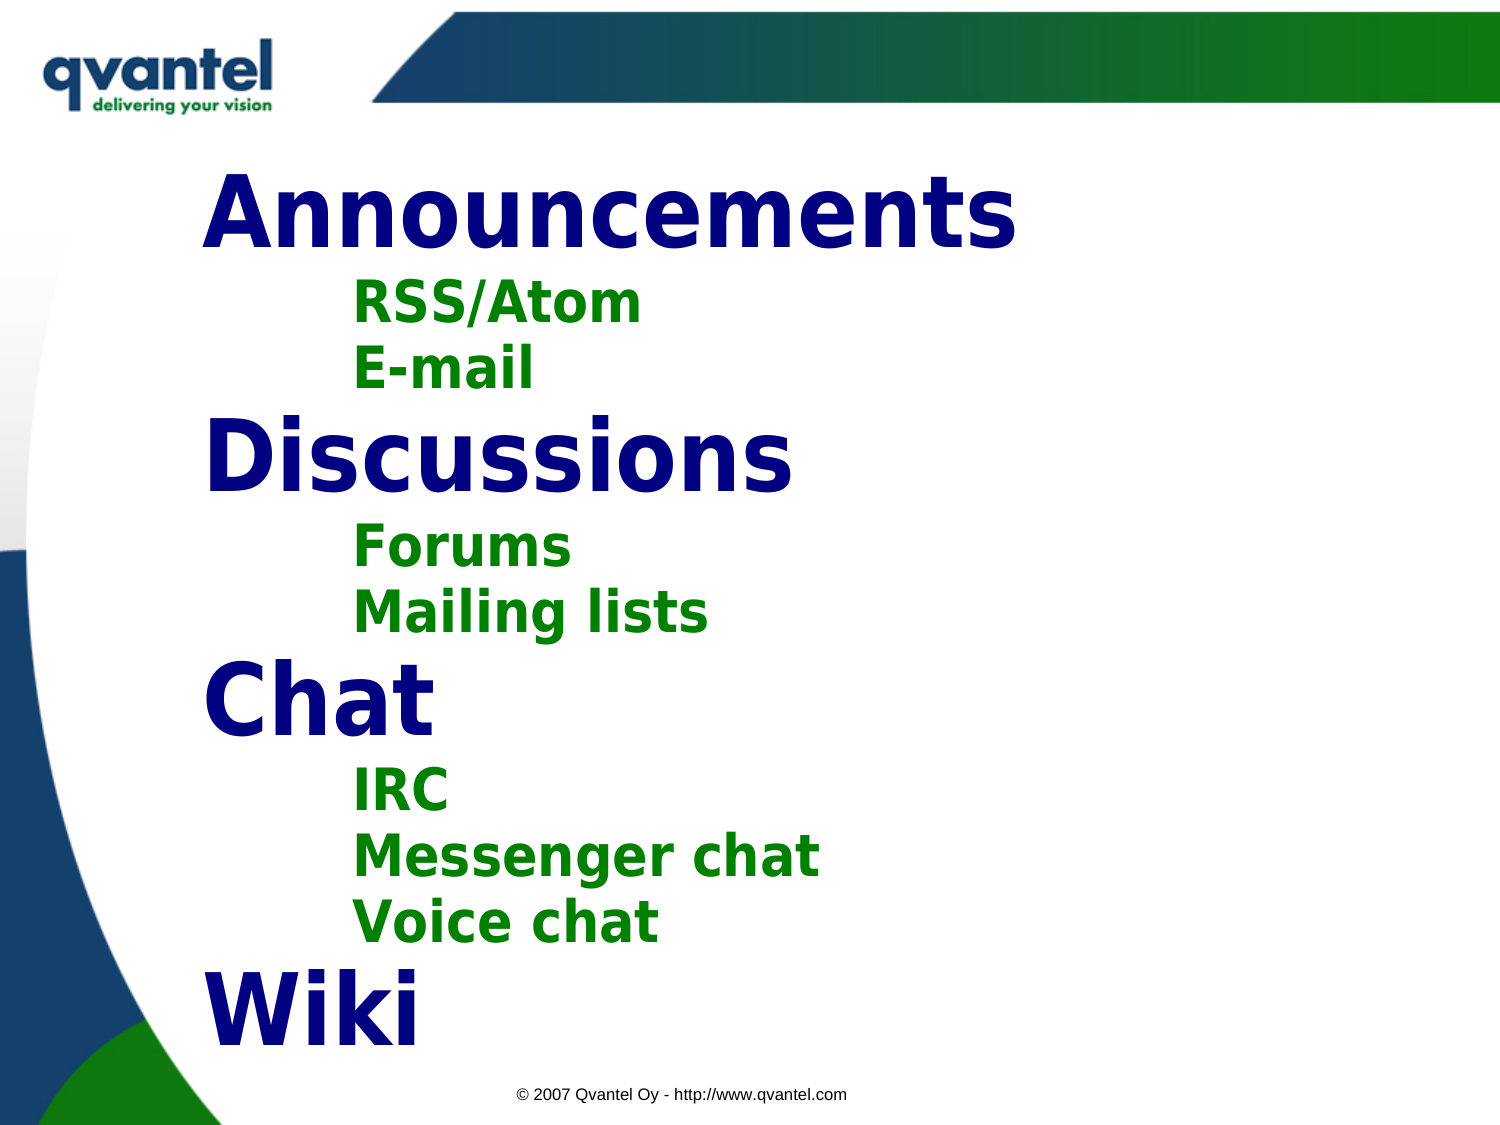

Announcements
RSS/Atom
E-mail
Discussions
Forums
Mailing lists
Chat
IRC
Messenger chat
Voice chat
Wiki
© 2007 Qvantel Oy - http://www.qvantel.com